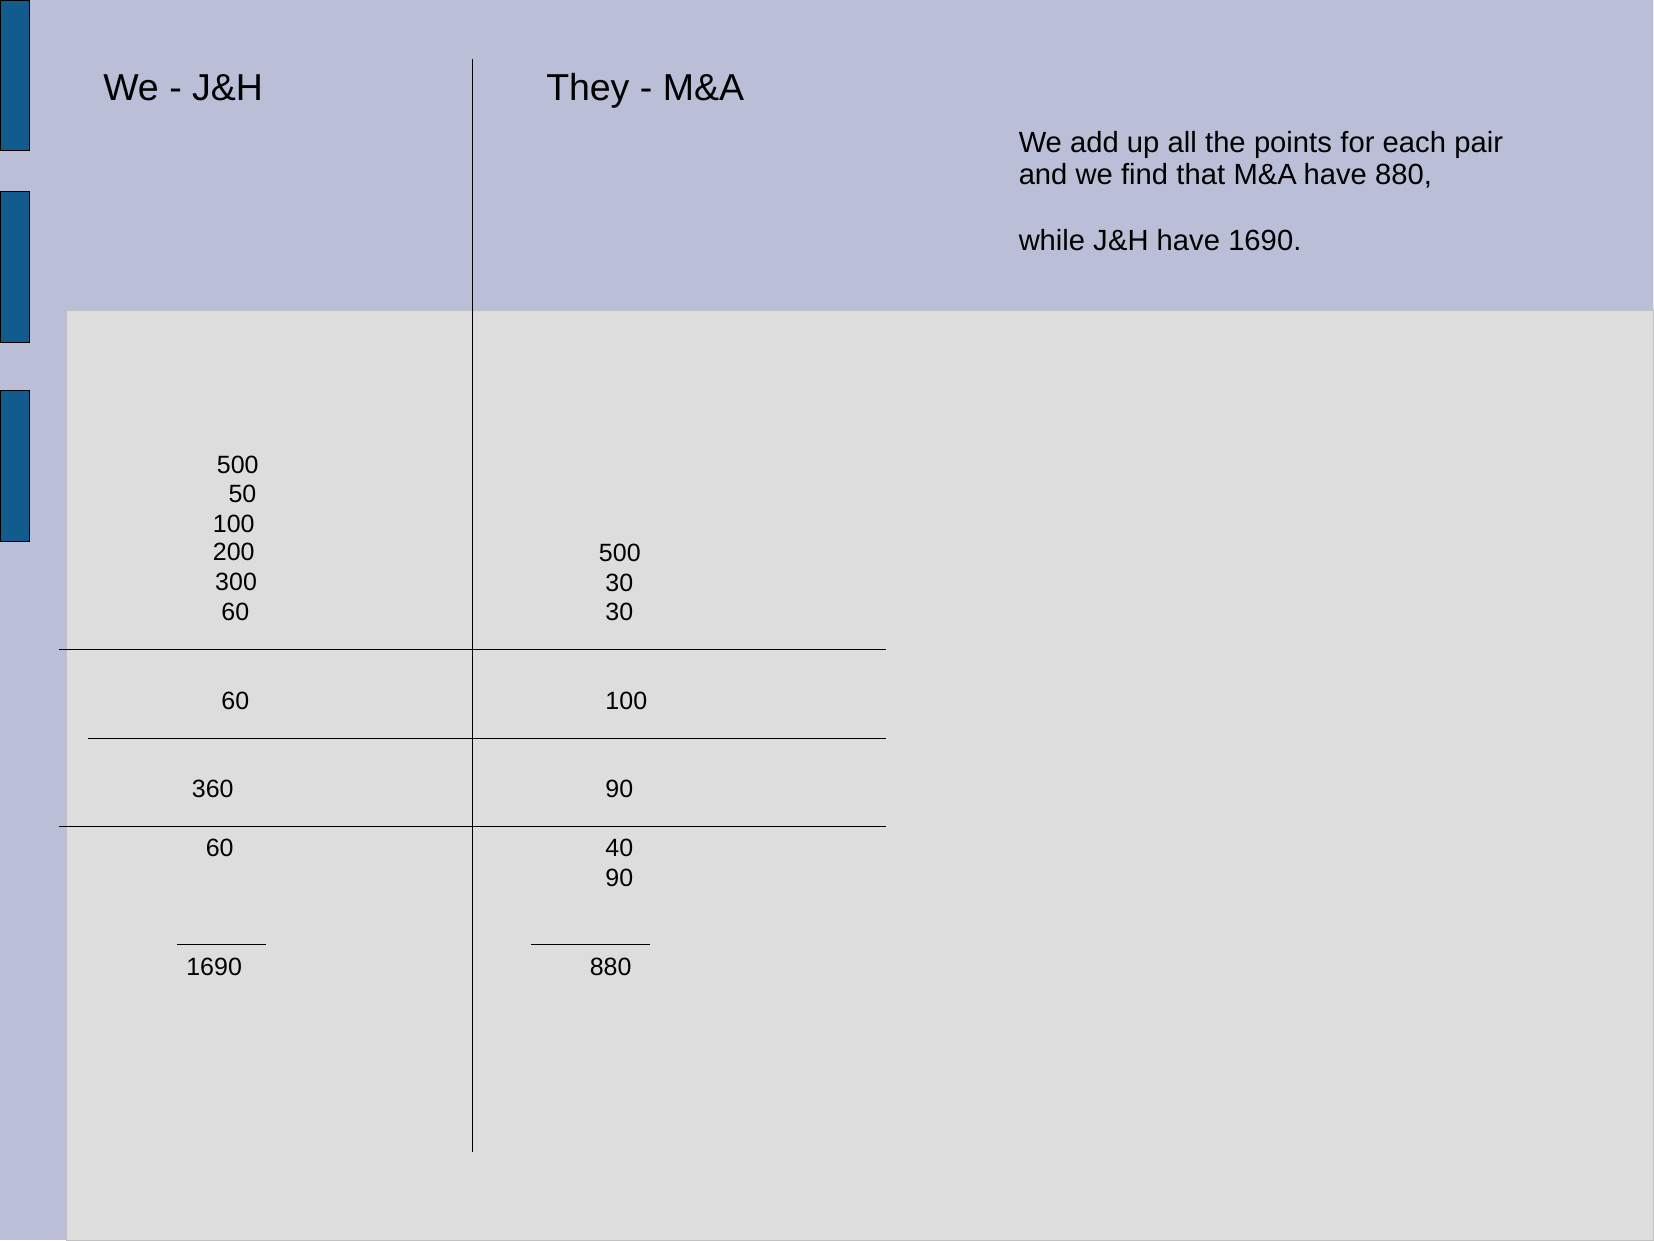

We - J&H
They - M&A
We add up all the points for each pair and we find that M&A have 880,
while J&H have 1690.
500
 50
 100
 200
500
300
30
60
30
60
100
360
90
 60
40
90
1690
 880